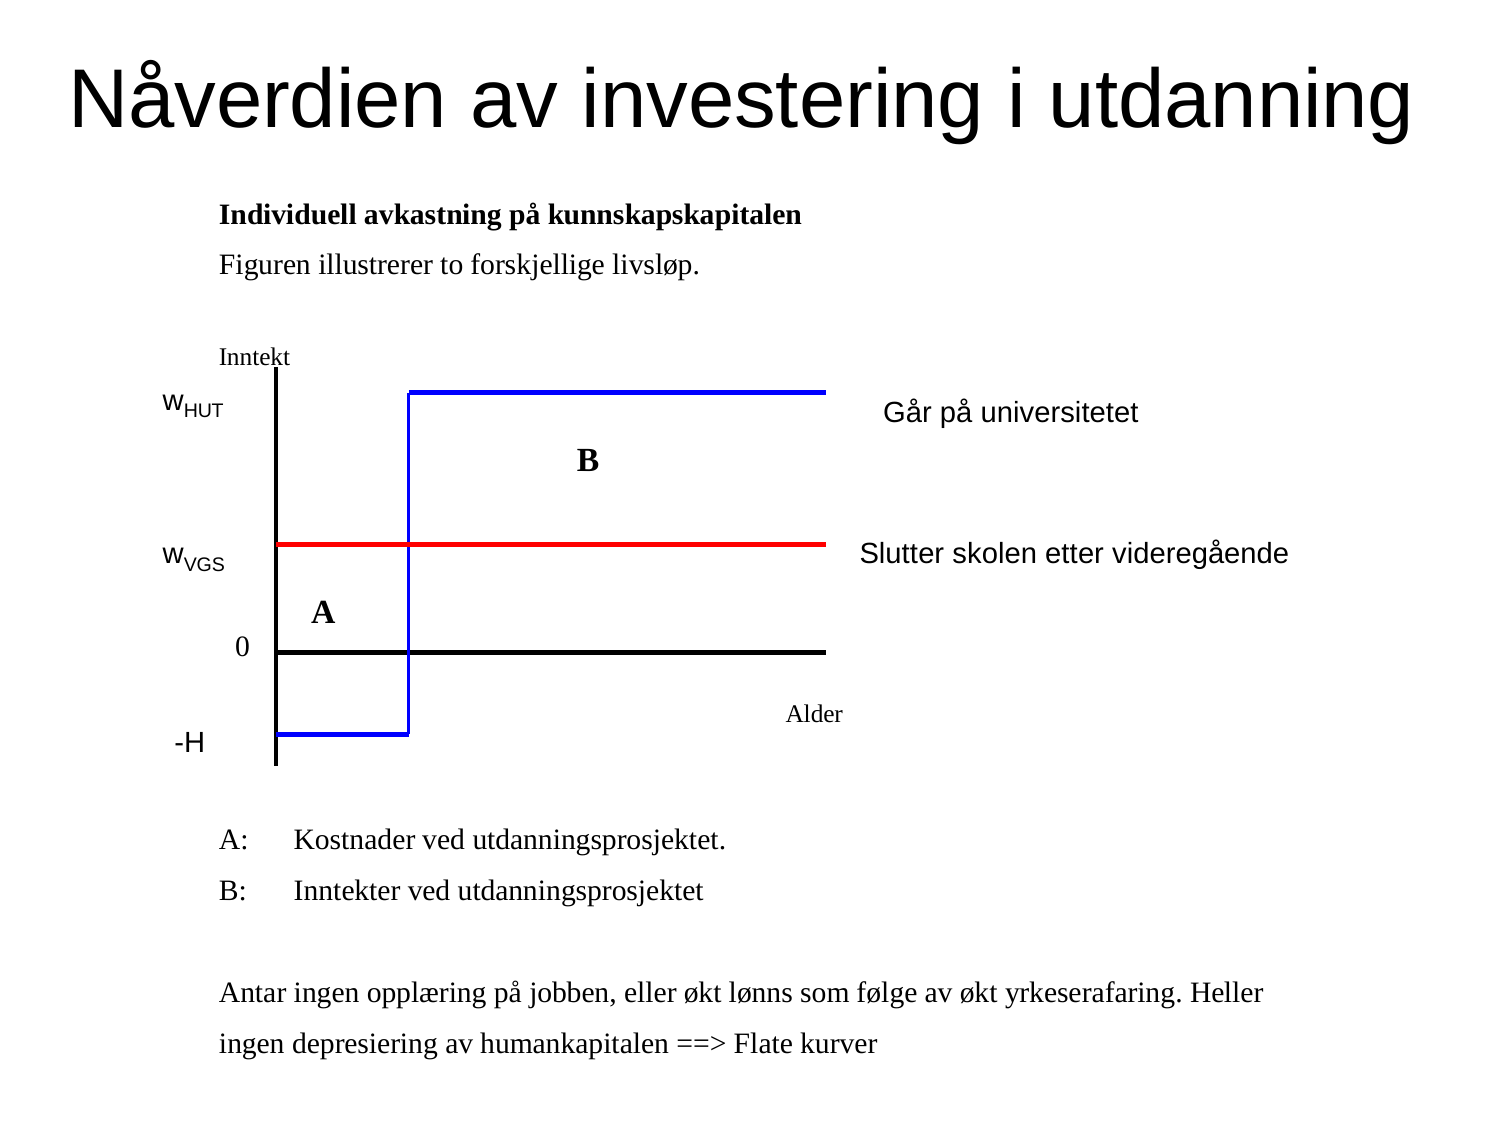

# Nåverdien av investering i utdanning
wHUT
Går på universitetet
wVGS
Slutter skolen etter videregående
-H